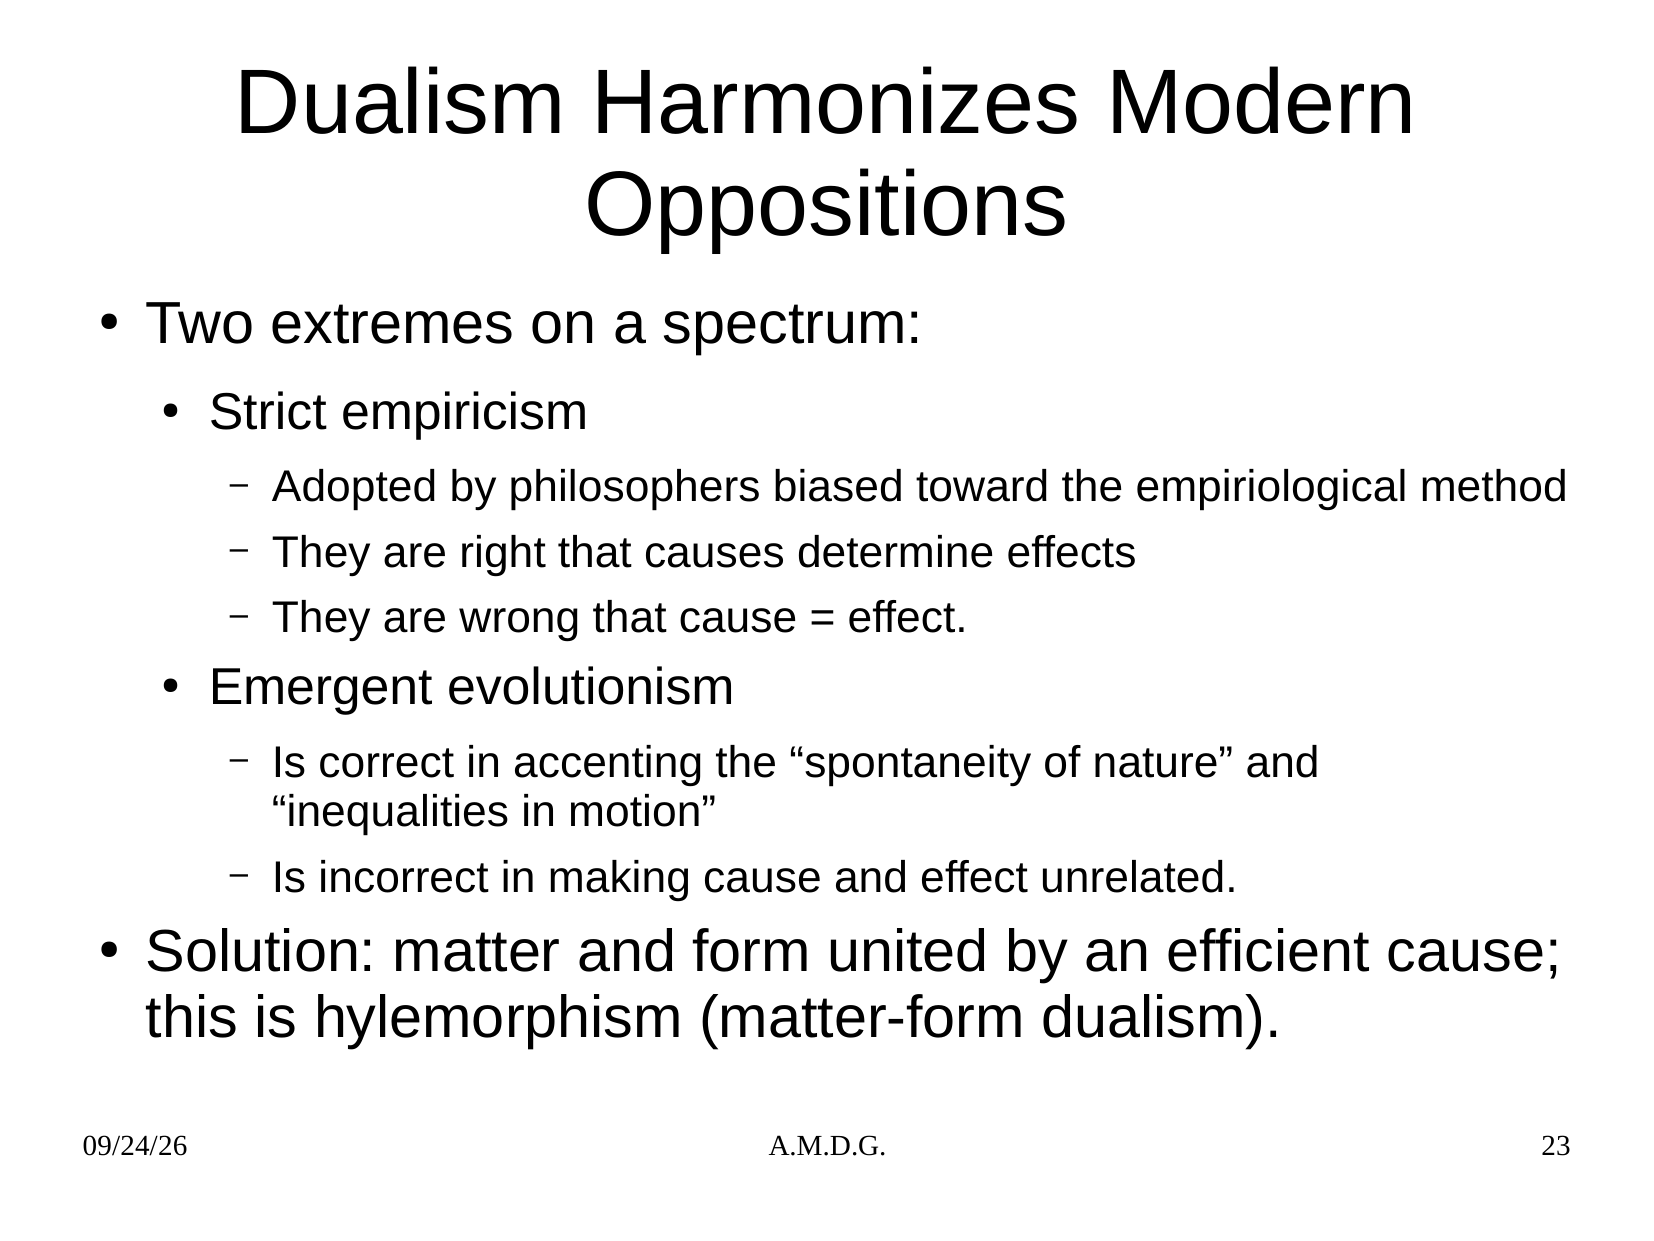

Dualism Harmonizes Modern Oppositions
# Two extremes on a spectrum:
Strict empiricism
Adopted by philosophers biased toward the empiriological method
They are right that causes determine effects
They are wrong that cause = effect.
Emergent evolutionism
Is correct in accenting the “spontaneity of nature” and “inequalities in motion”
Is incorrect in making cause and effect unrelated.
Solution: matter and form united by an efficient cause; this is hylemorphism (matter-form dualism).
A.M.D.G.
23